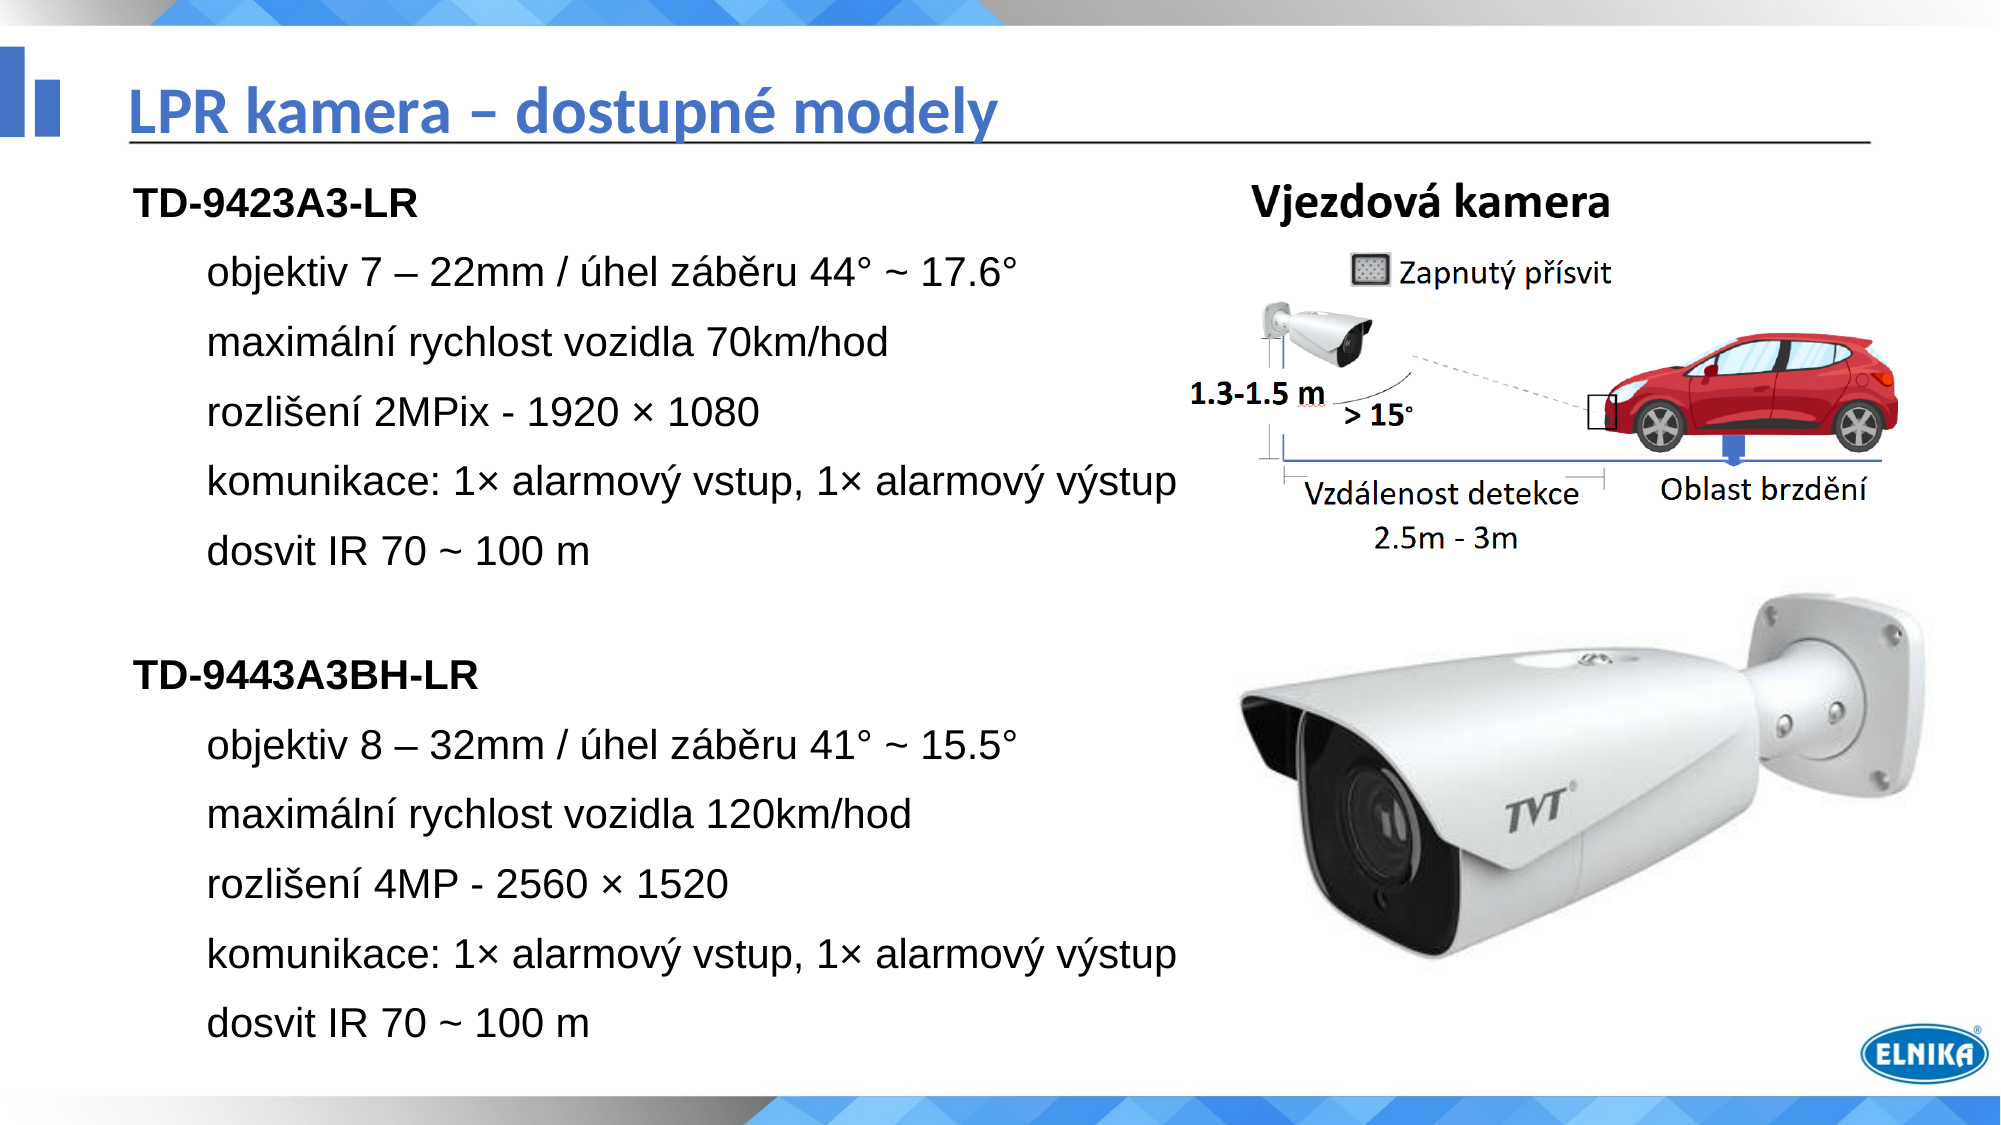

LPR kamera – dostupné modely
TD-9423A3-LR
	objektiv 7 – 22mm / úhel záběru 44° ~ 17.6°
	maximální rychlost vozidla 70km/hod
	rozlišení 2MPix - 1920 × 1080
	komunikace: 1× alarmový vstup, 1× alarmový výstup
	dosvit IR 70 ~ 100 m
TD-9443A3BH-LR
	objektiv 8 – 32mm / úhel záběru 41° ~ 15.5°
	maximální rychlost vozidla 120km/hod
	rozlišení 4MP - 2560 × 1520
	komunikace: 1× alarmový vstup, 1× alarmový výstup
	dosvit IR 70 ~ 100 m